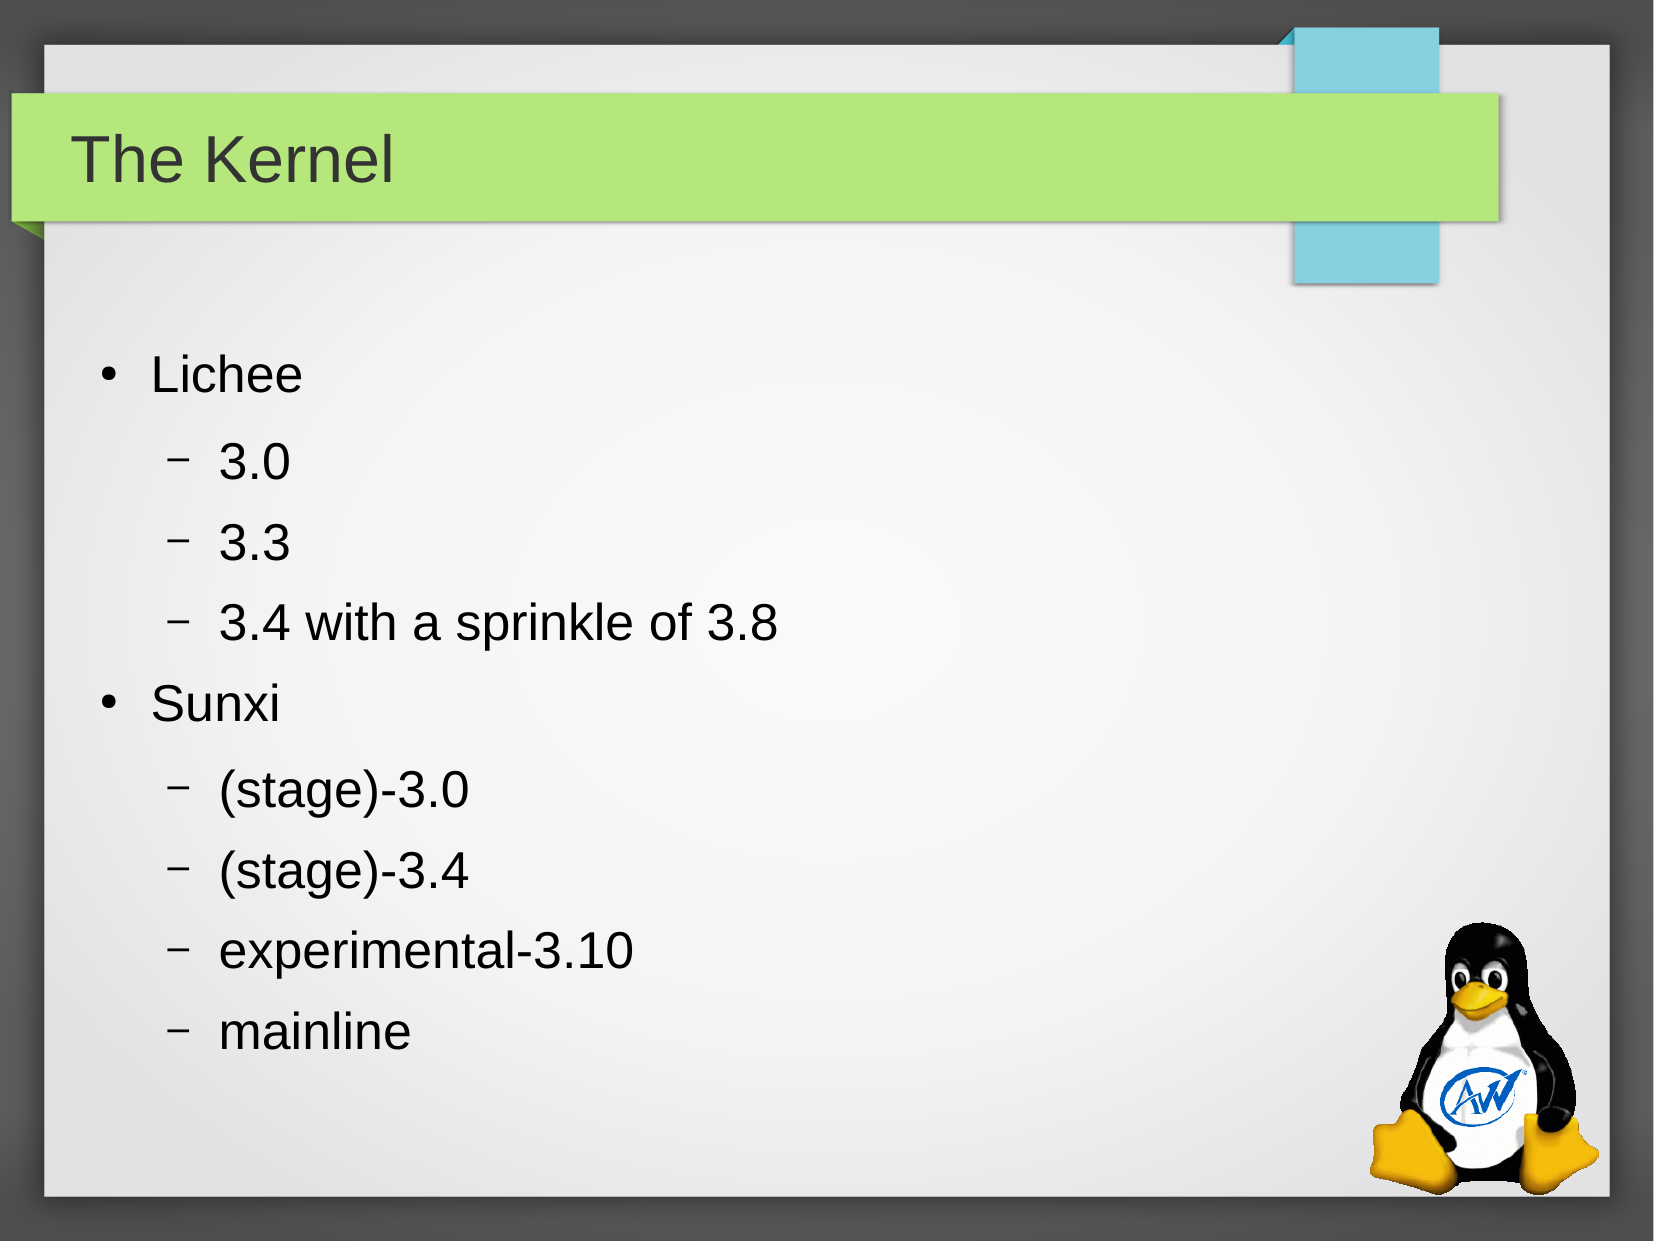

# The Kernel
Lichee
3.0
3.3
3.4 with a sprinkle of 3.8
Sunxi
(stage)-3.0
(stage)-3.4
experimental-3.10
mainline